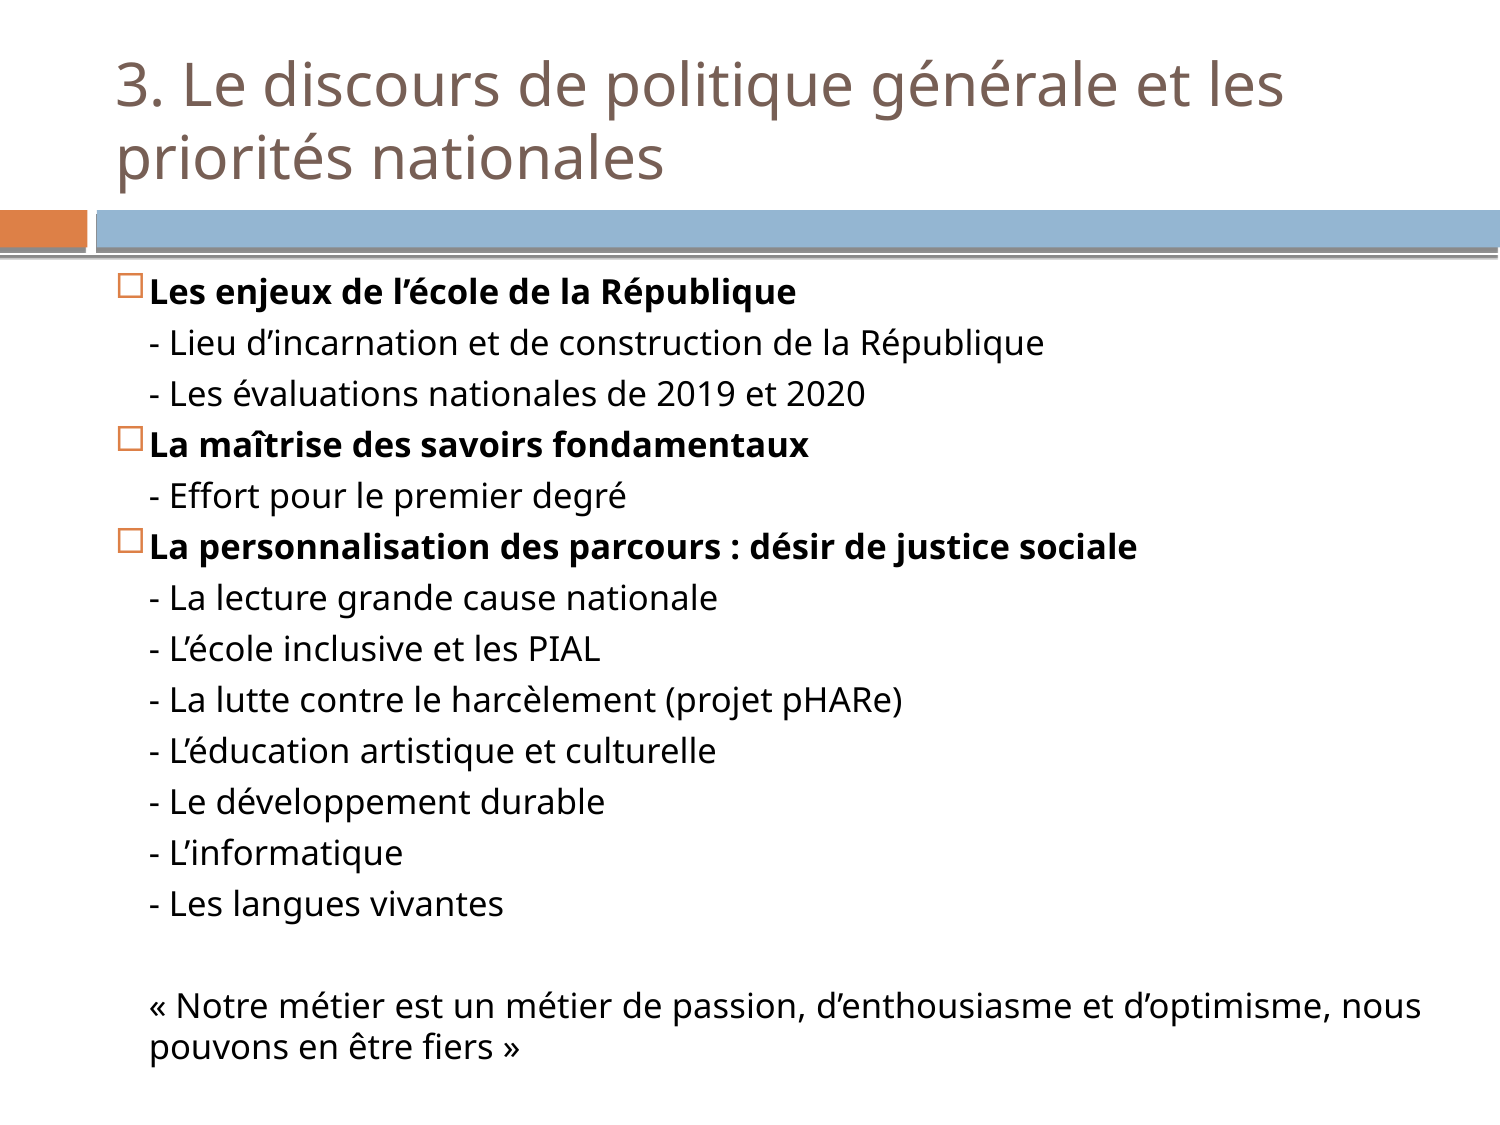

# 3. Le discours de politique générale et les priorités nationales
Les enjeux de l’école de la République
- Lieu d’incarnation et de construction de la République
- Les évaluations nationales de 2019 et 2020
La maîtrise des savoirs fondamentaux
- Effort pour le premier degré
La personnalisation des parcours : désir de justice sociale
- La lecture grande cause nationale
- L’école inclusive et les PIAL
- La lutte contre le harcèlement (projet pHARe)
- L’éducation artistique et culturelle
- Le développement durable
- L’informatique
- Les langues vivantes
« Notre métier est un métier de passion, d’enthousiasme et d’optimisme, nous pouvons en être fiers »